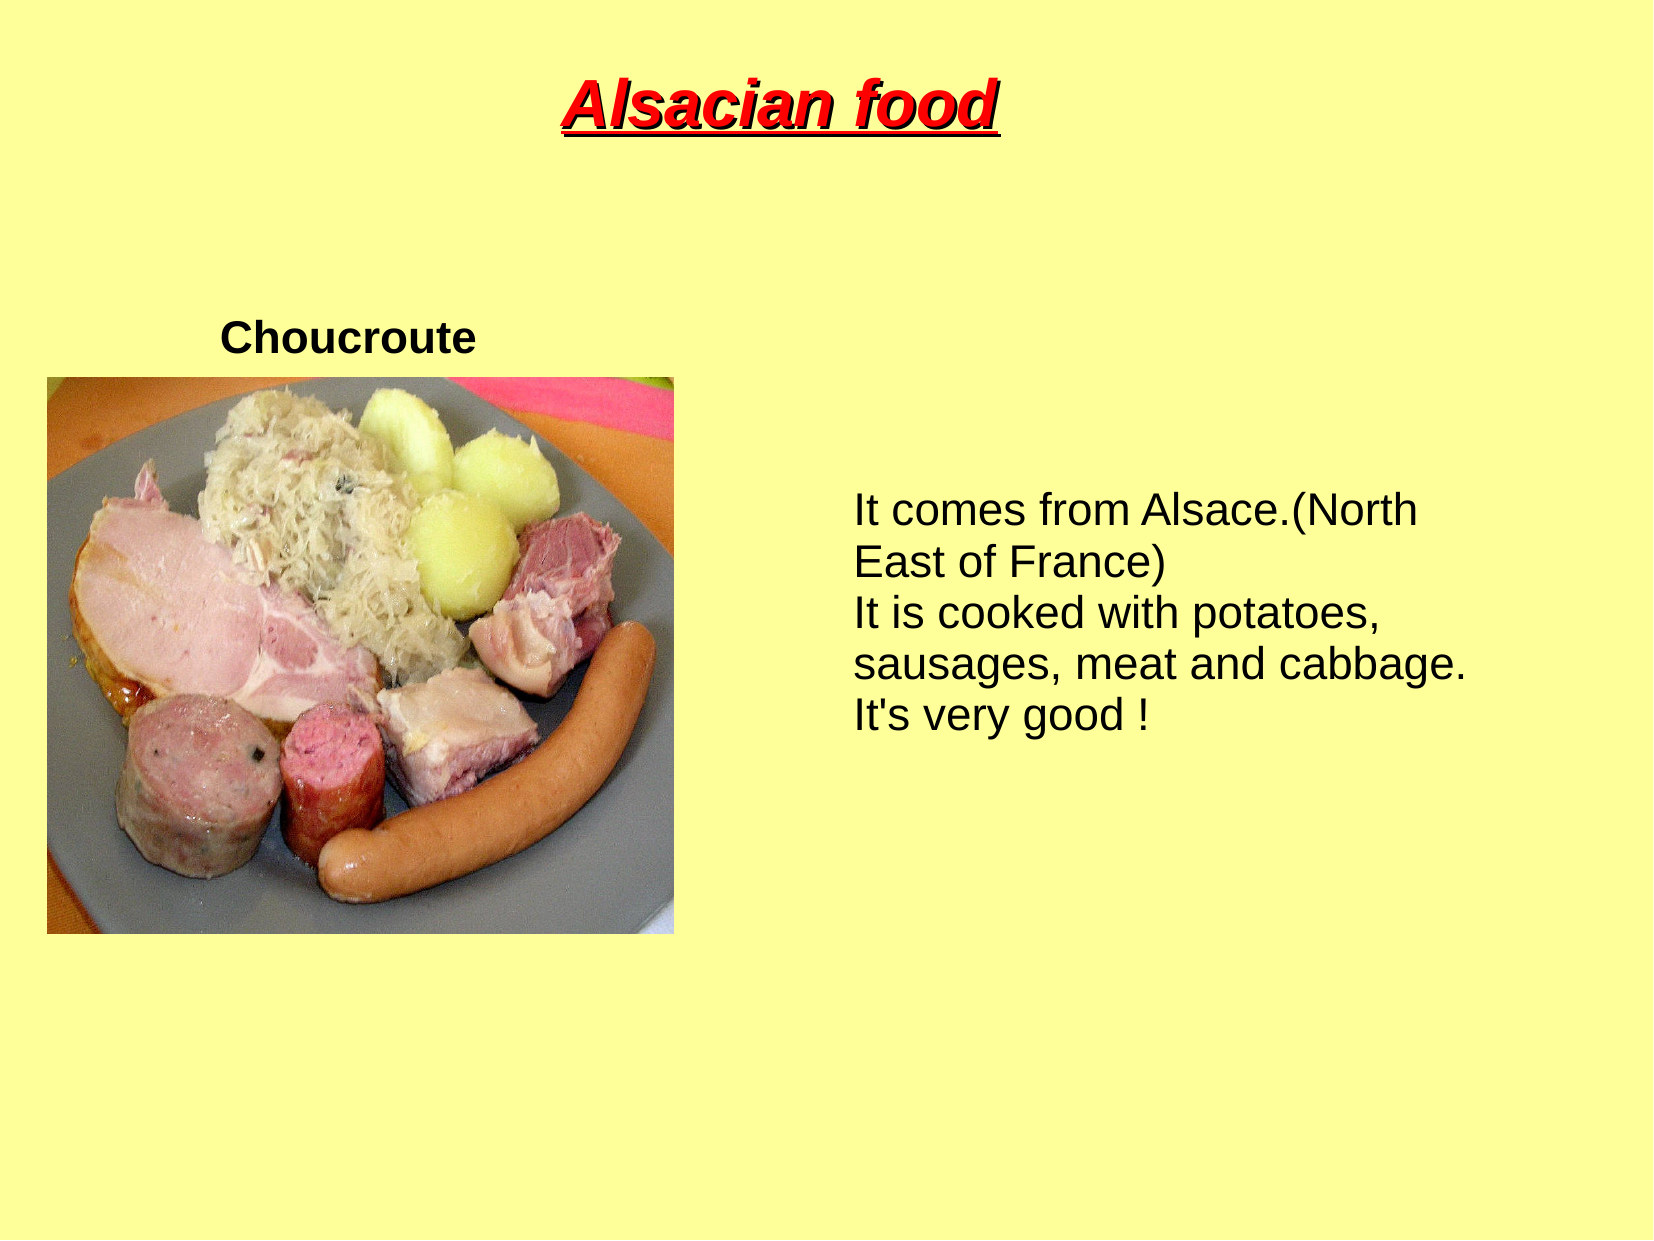

Alsacian food
Choucroute
It comes from Alsace.(North East of France)
It is cooked with potatoes, sausages, meat and cabbage.
It's very good !